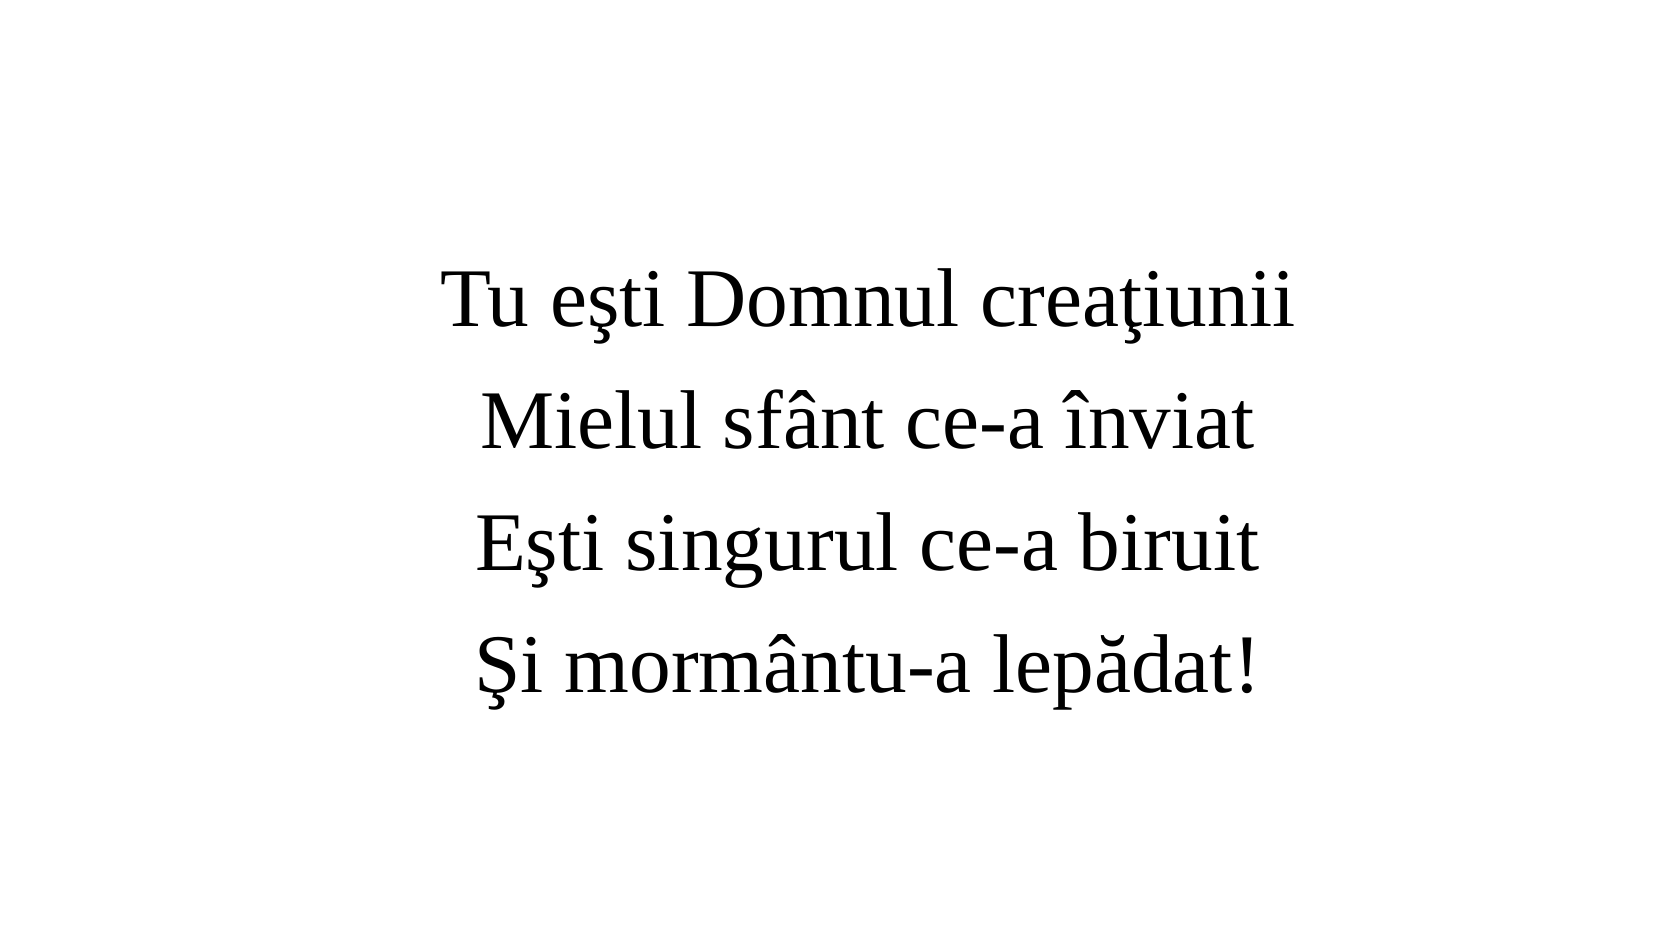

# Tu eşti Domnul creaţiunii
Mielul sfânt ce-a înviat
Eşti singurul ce-a biruit
Şi mormântu-a lepădat!